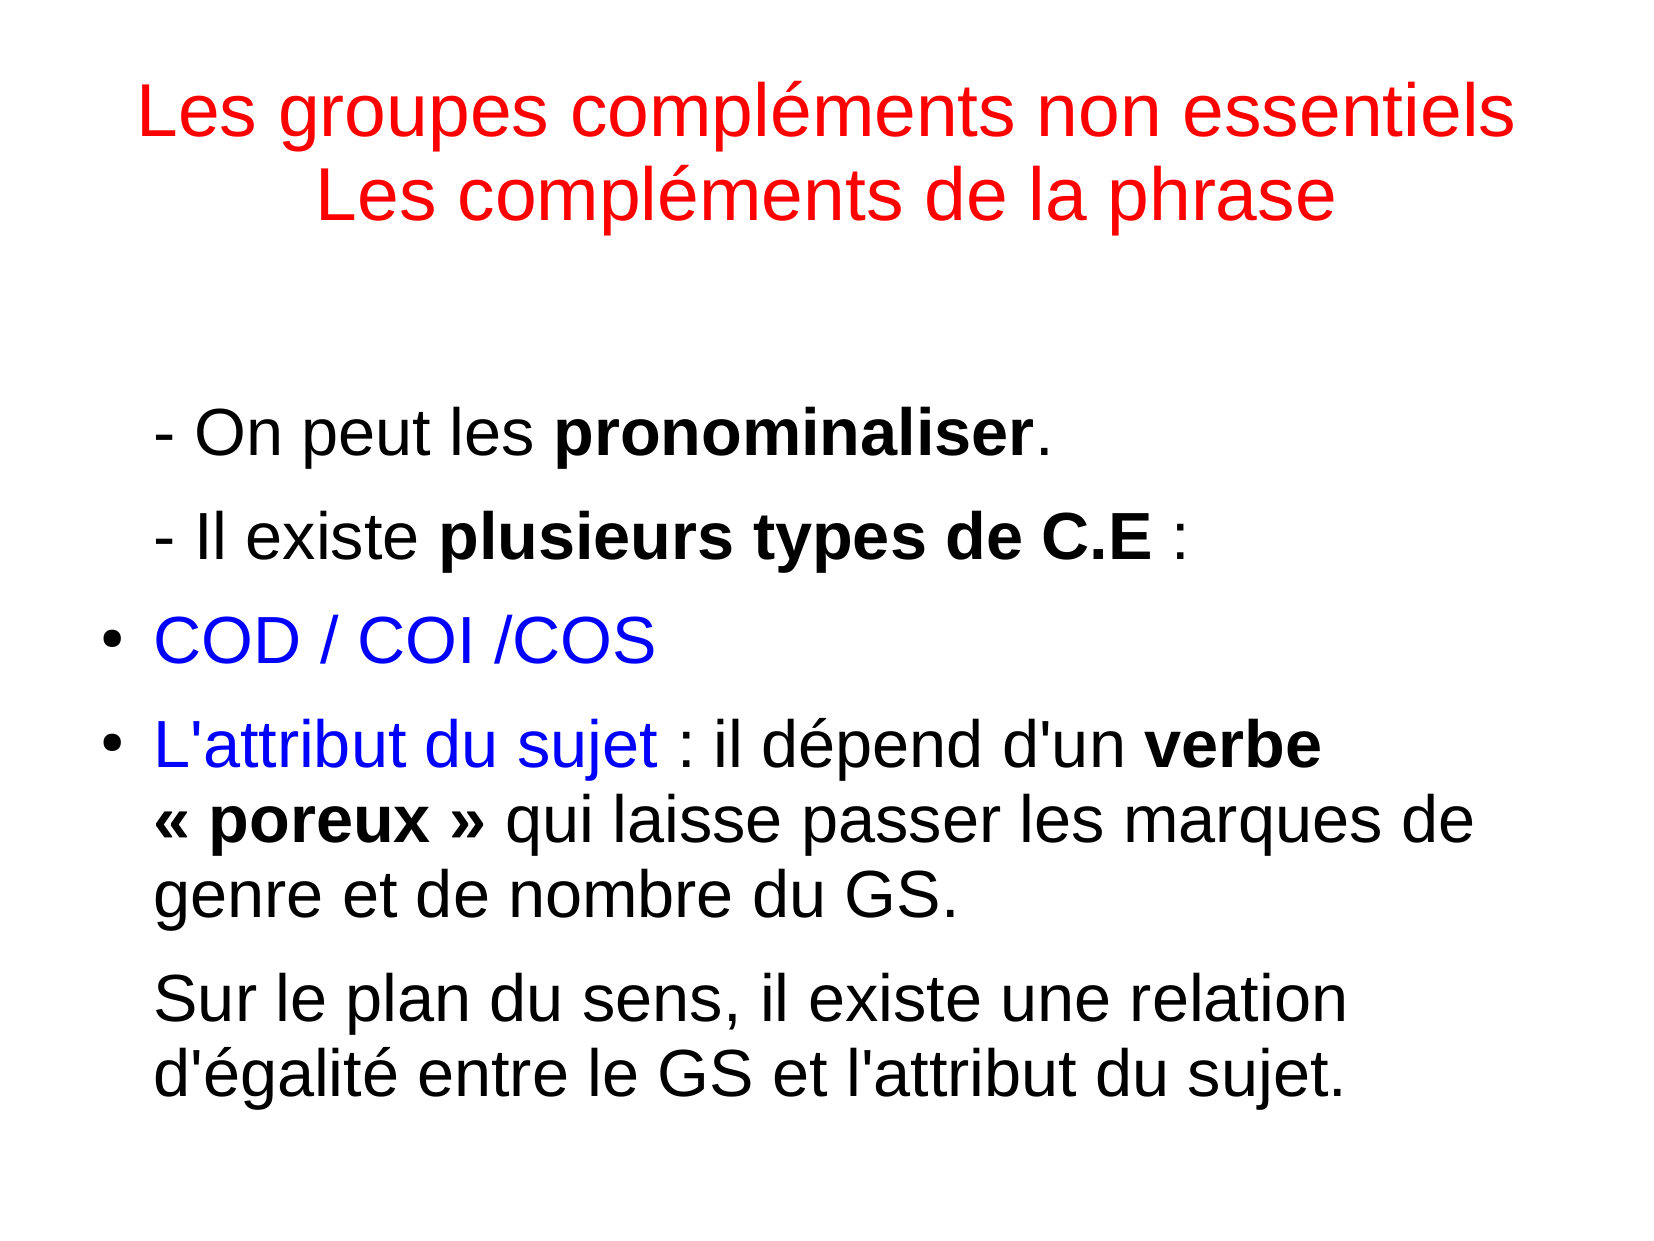

# Les groupes compléments non essentiels Les compléments de la phrase
- On peut les pronominaliser.
- Il existe plusieurs types de C.E :
COD / COI /COS
L'attribut du sujet : il dépend d'un verbe « poreux » qui laisse passer les marques de genre et de nombre du GS.
Sur le plan du sens, il existe une relation d'égalité entre le GS et l'attribut du sujet.